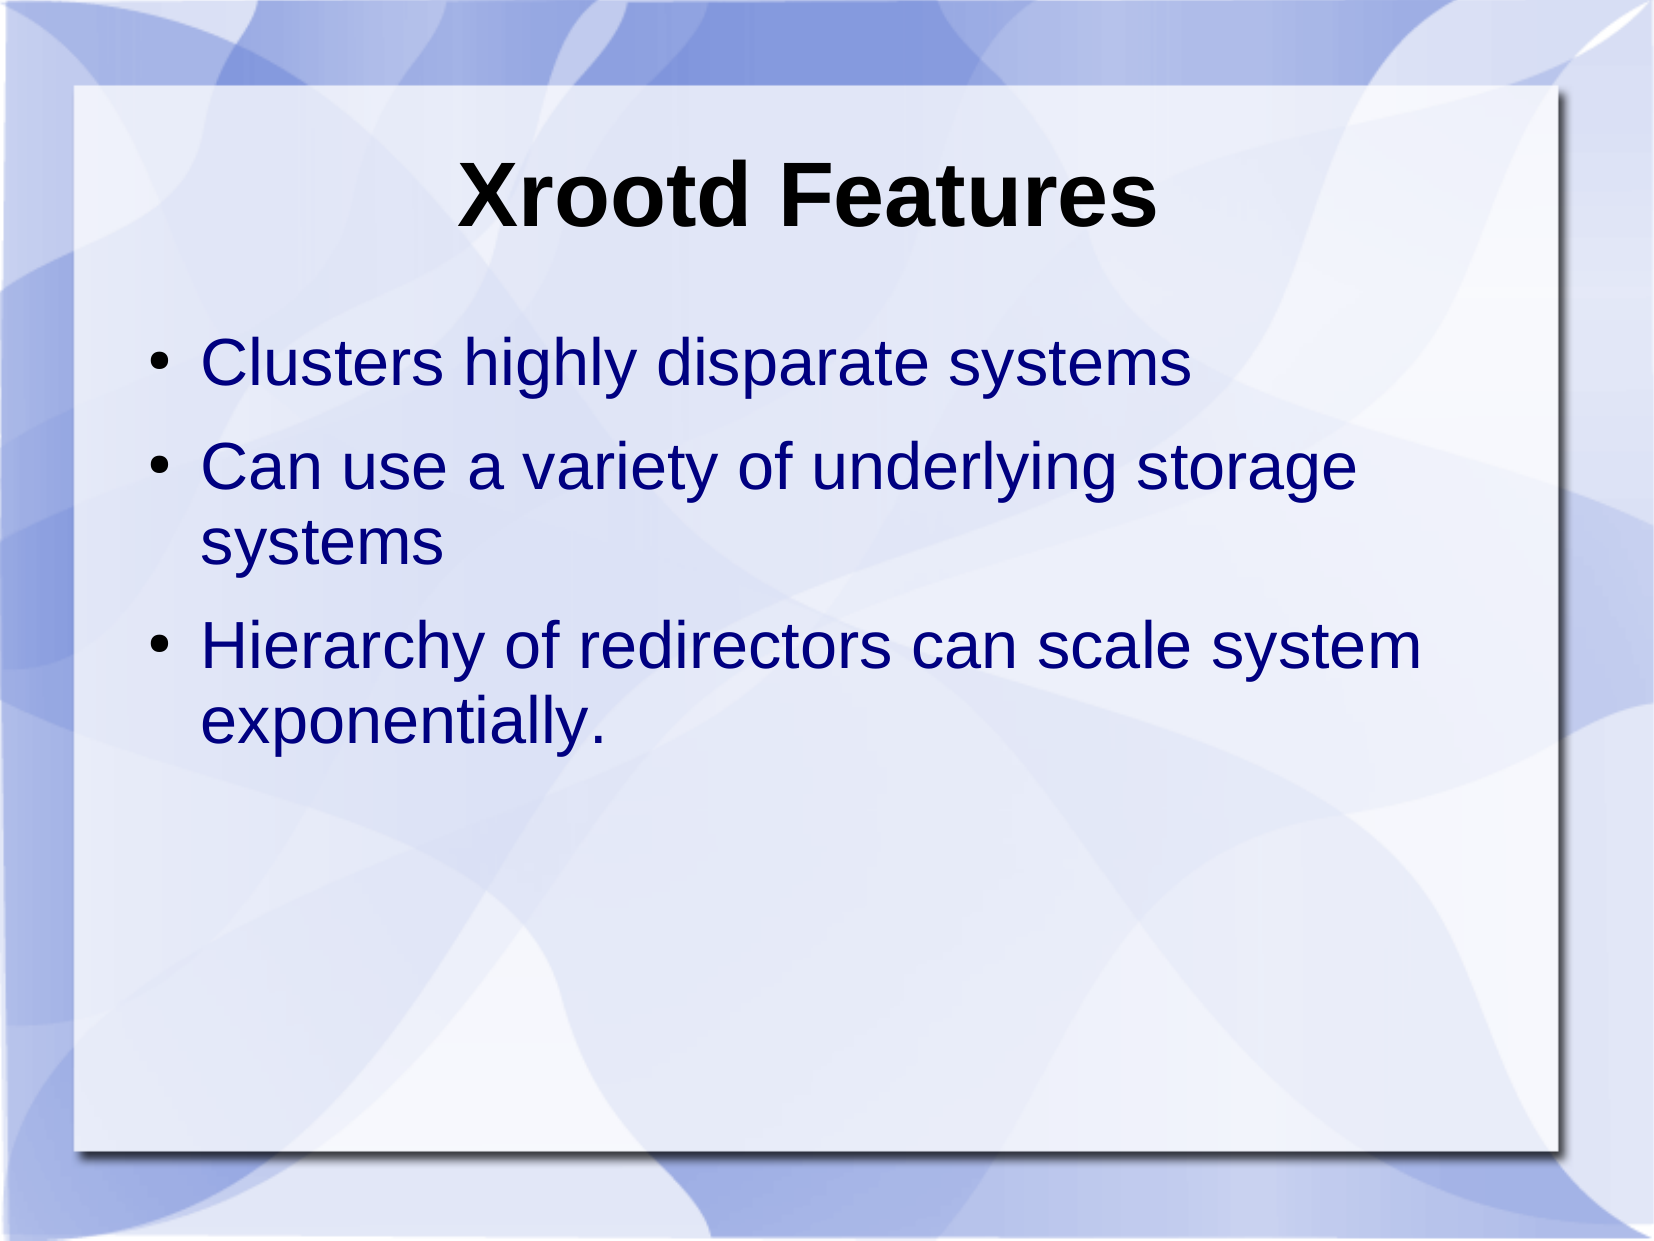

# Xrootd Features
Clusters highly disparate systems
Can use a variety of underlying storage systems
Hierarchy of redirectors can scale system exponentially.